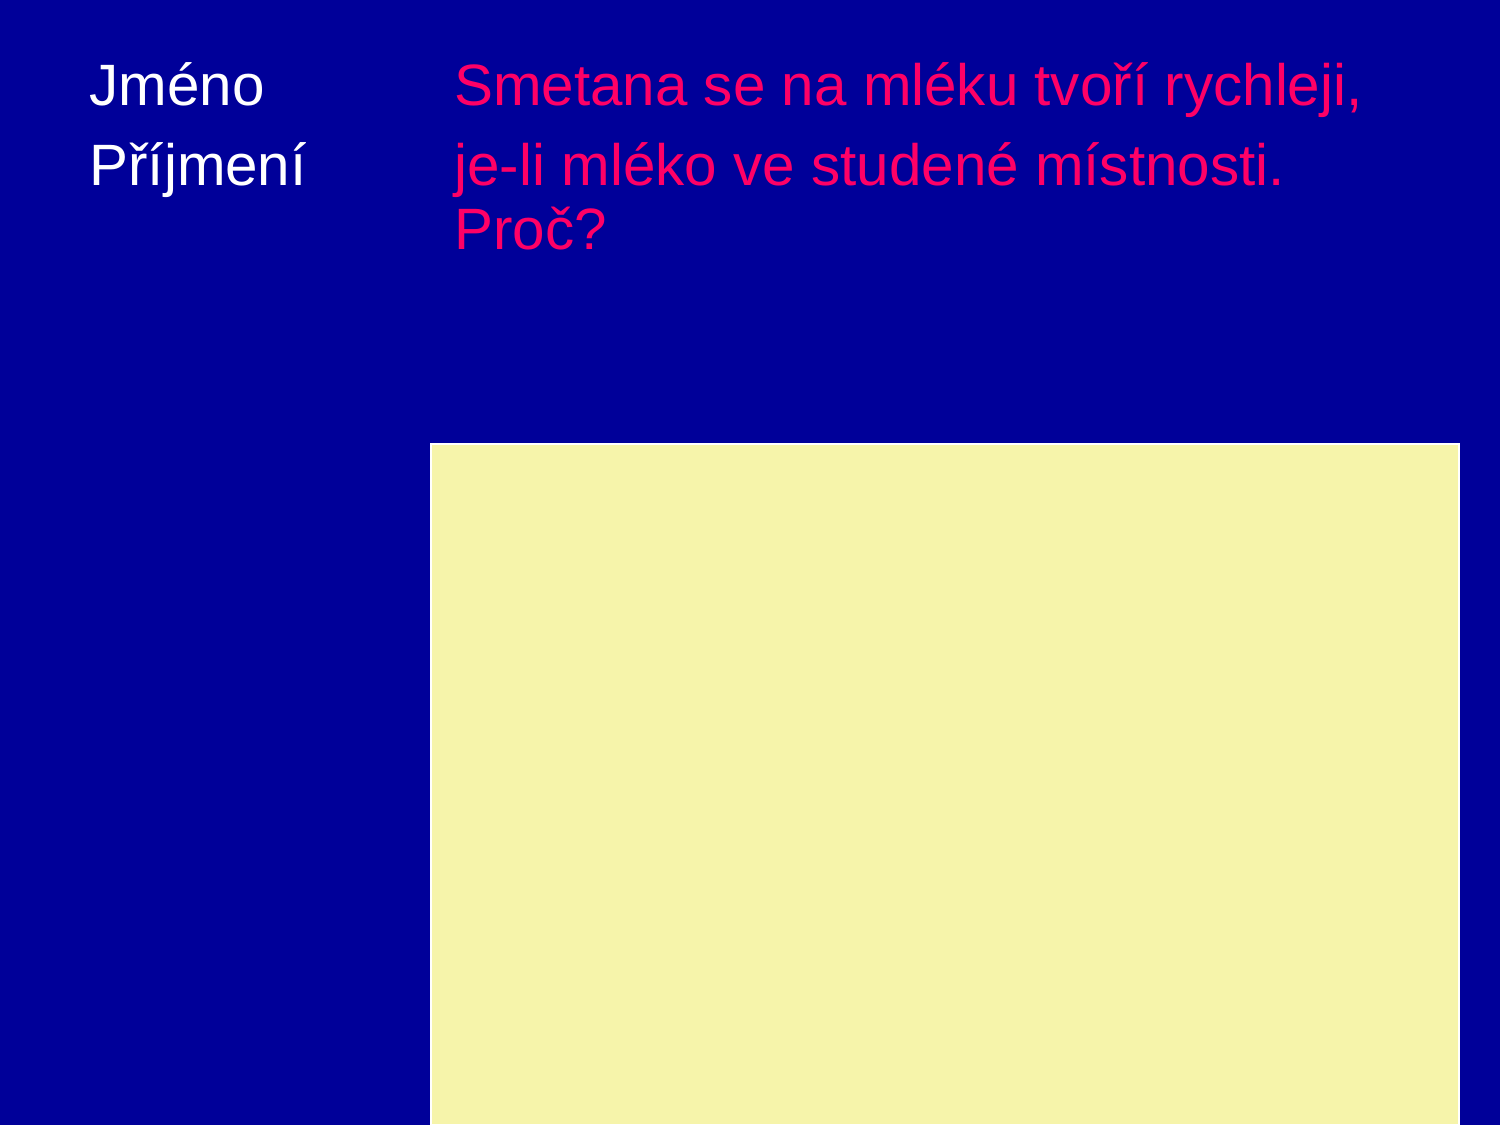

Jméno
Příjmení
Smetana se na mléku tvoří rychleji,
je-li mléko ve studené místnosti. Proč?
Za nižší teploty je tepelný pohyb částic
pomalejší, a proto usazování tukových částic probíhá snadněji.